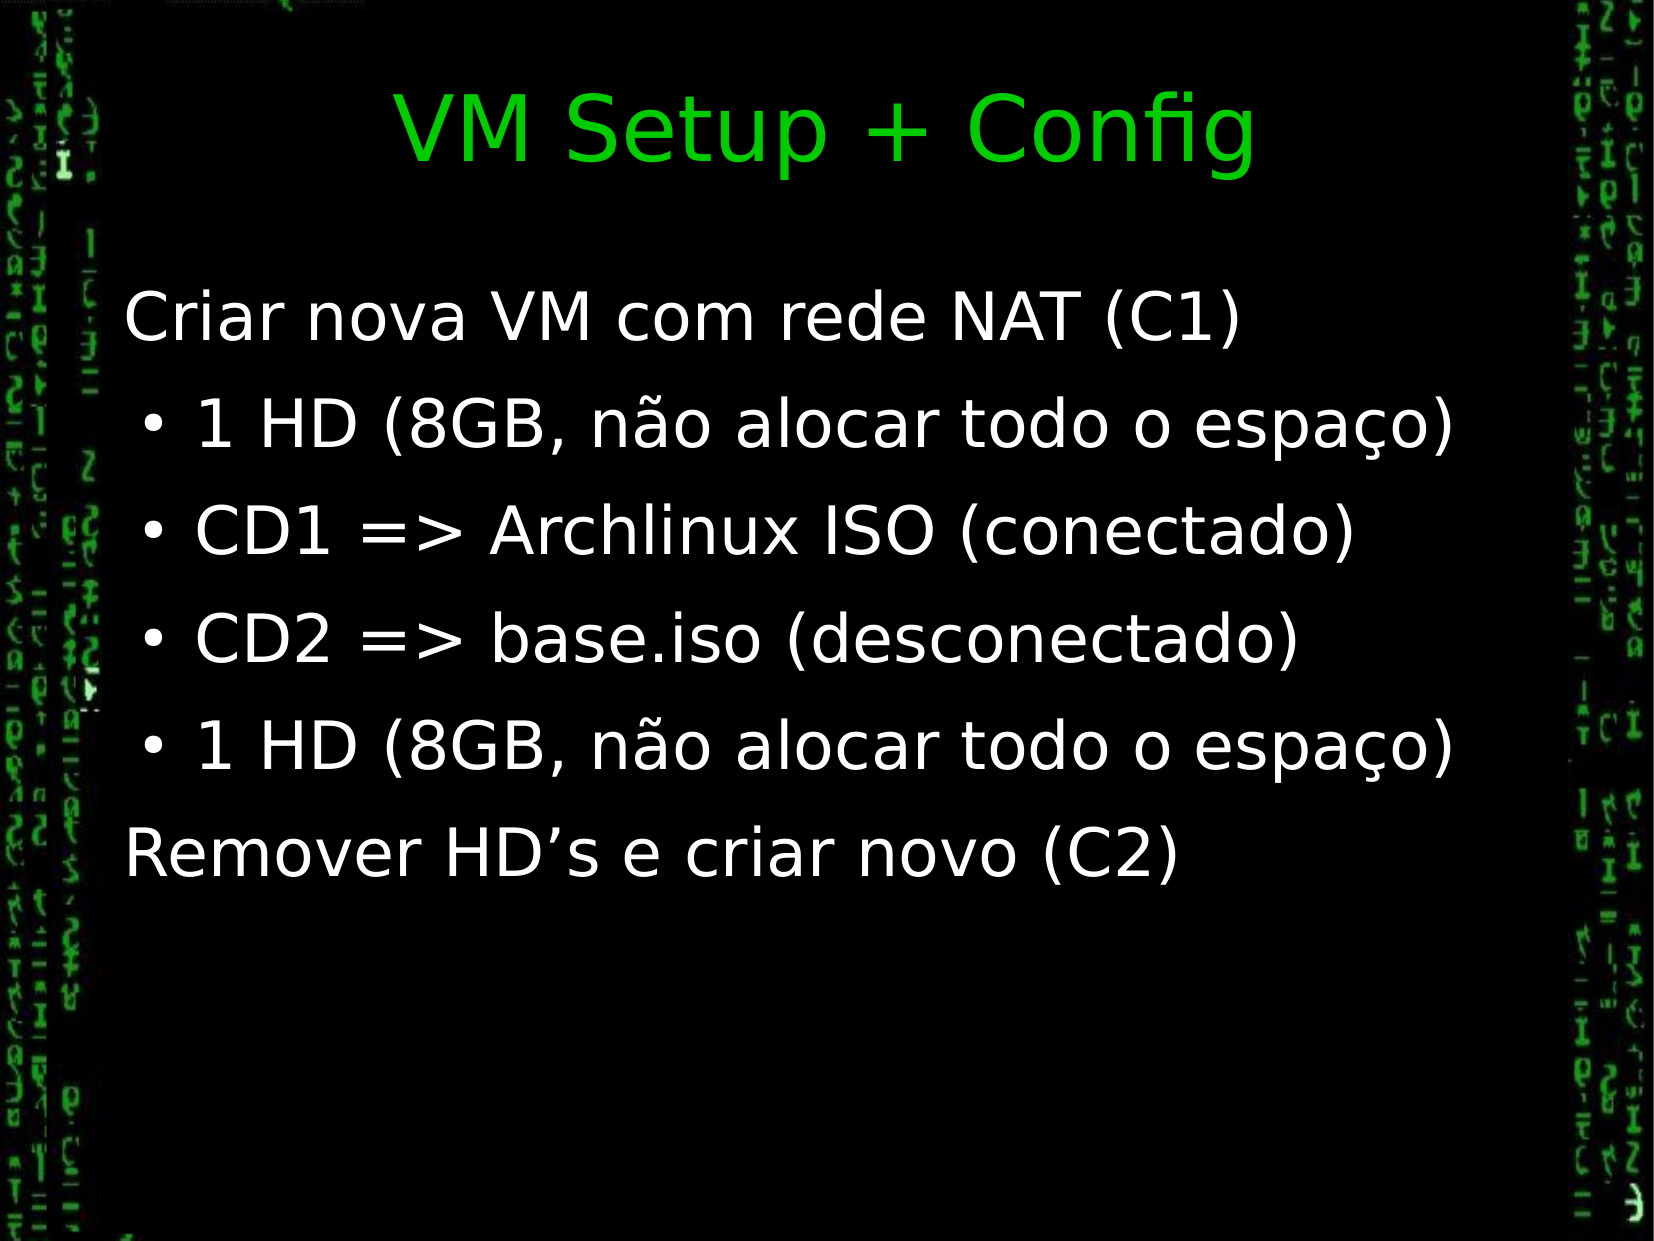

# VM Setup + Config
Criar nova VM com rede NAT (C1)
1 HD (8GB, não alocar todo o espaço)
CD1 => Archlinux ISO (conectado)
CD2 => base.iso (desconectado)
1 HD (8GB, não alocar todo o espaço)
Remover HD’s e criar novo (C2)